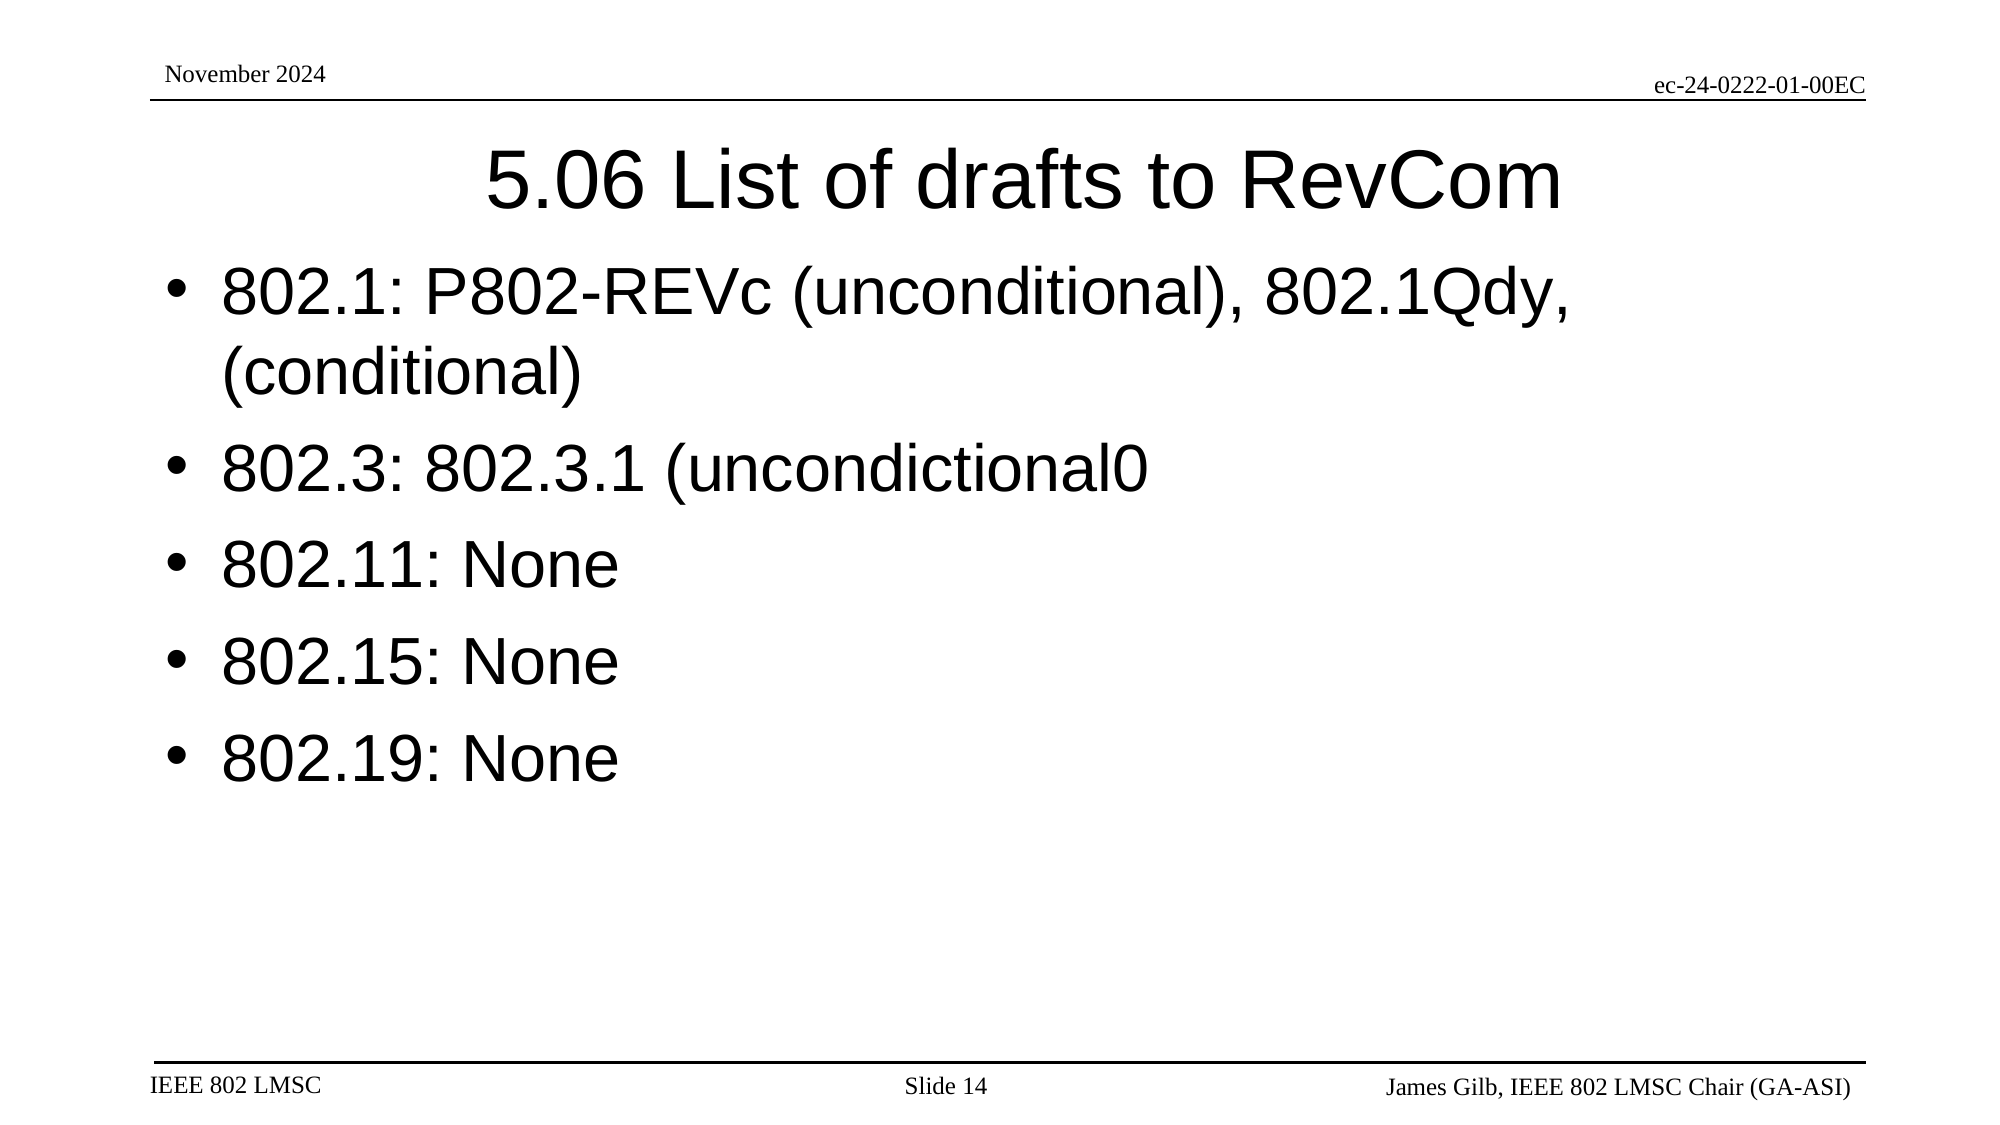

# 5.06 List of drafts to RevCom
802.1: P802-REVc (unconditional), 802.1Qdy, (conditional)
802.3: 802.3.1 (uncondictional0
802.11: None
802.15: None
802.19: None
14